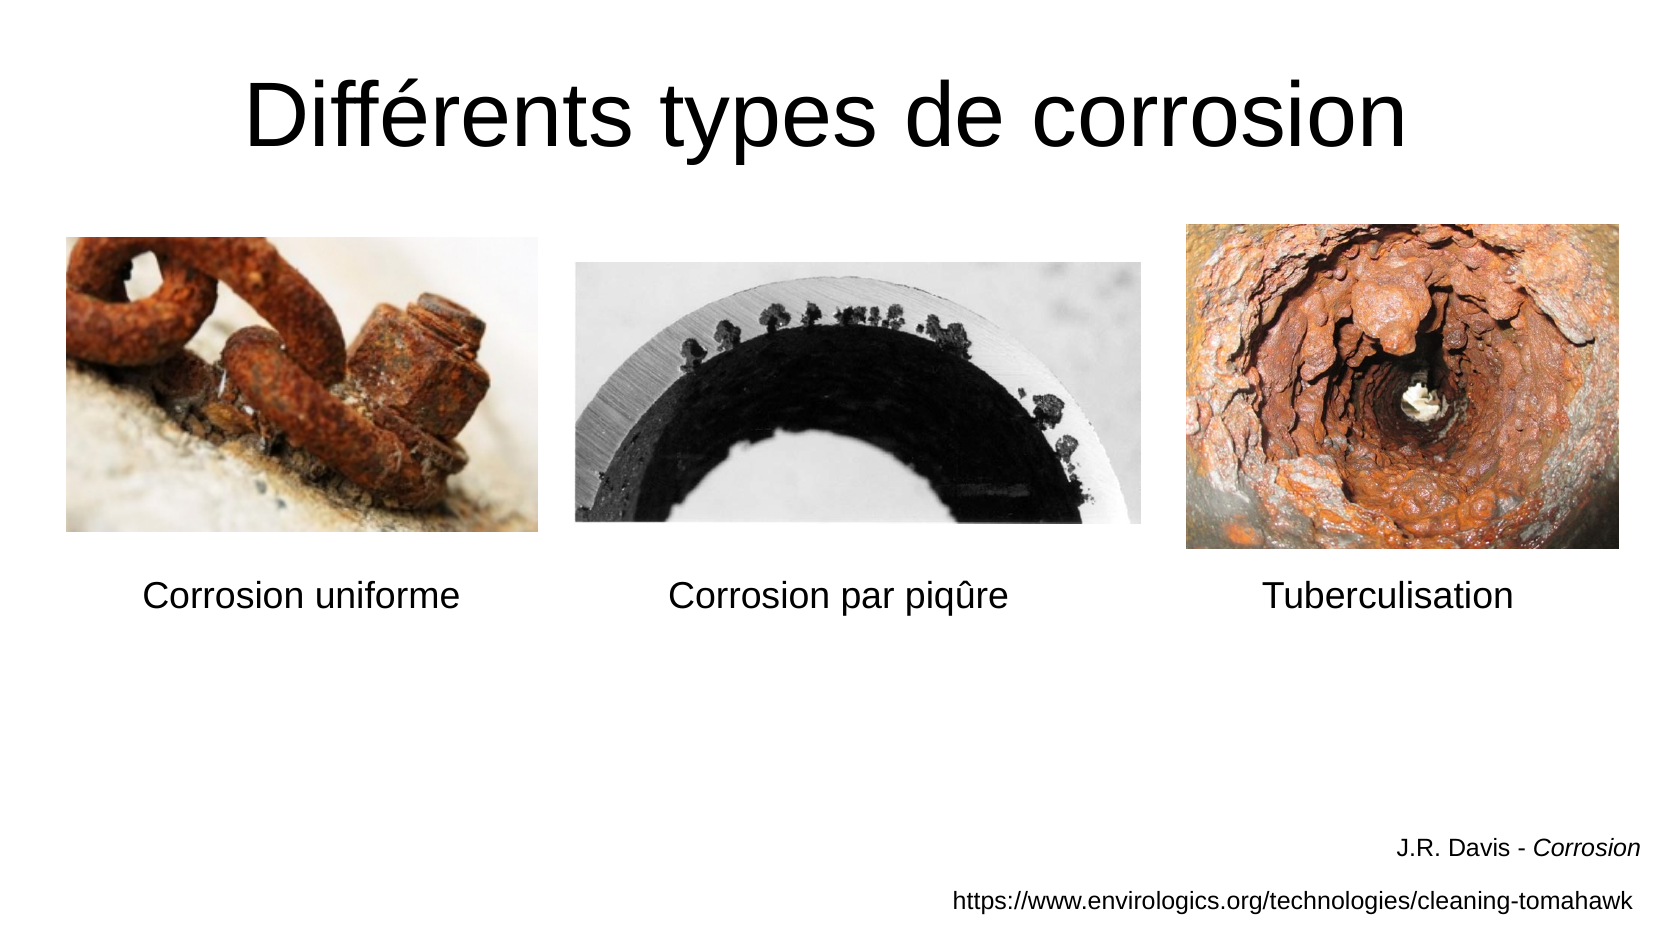

# Différents types de corrosion
Corrosion uniforme
Corrosion par piqûre
Tuberculisation
J.R. Davis - Corrosion
https://www.envirologics.org/technologies/cleaning-tomahawk